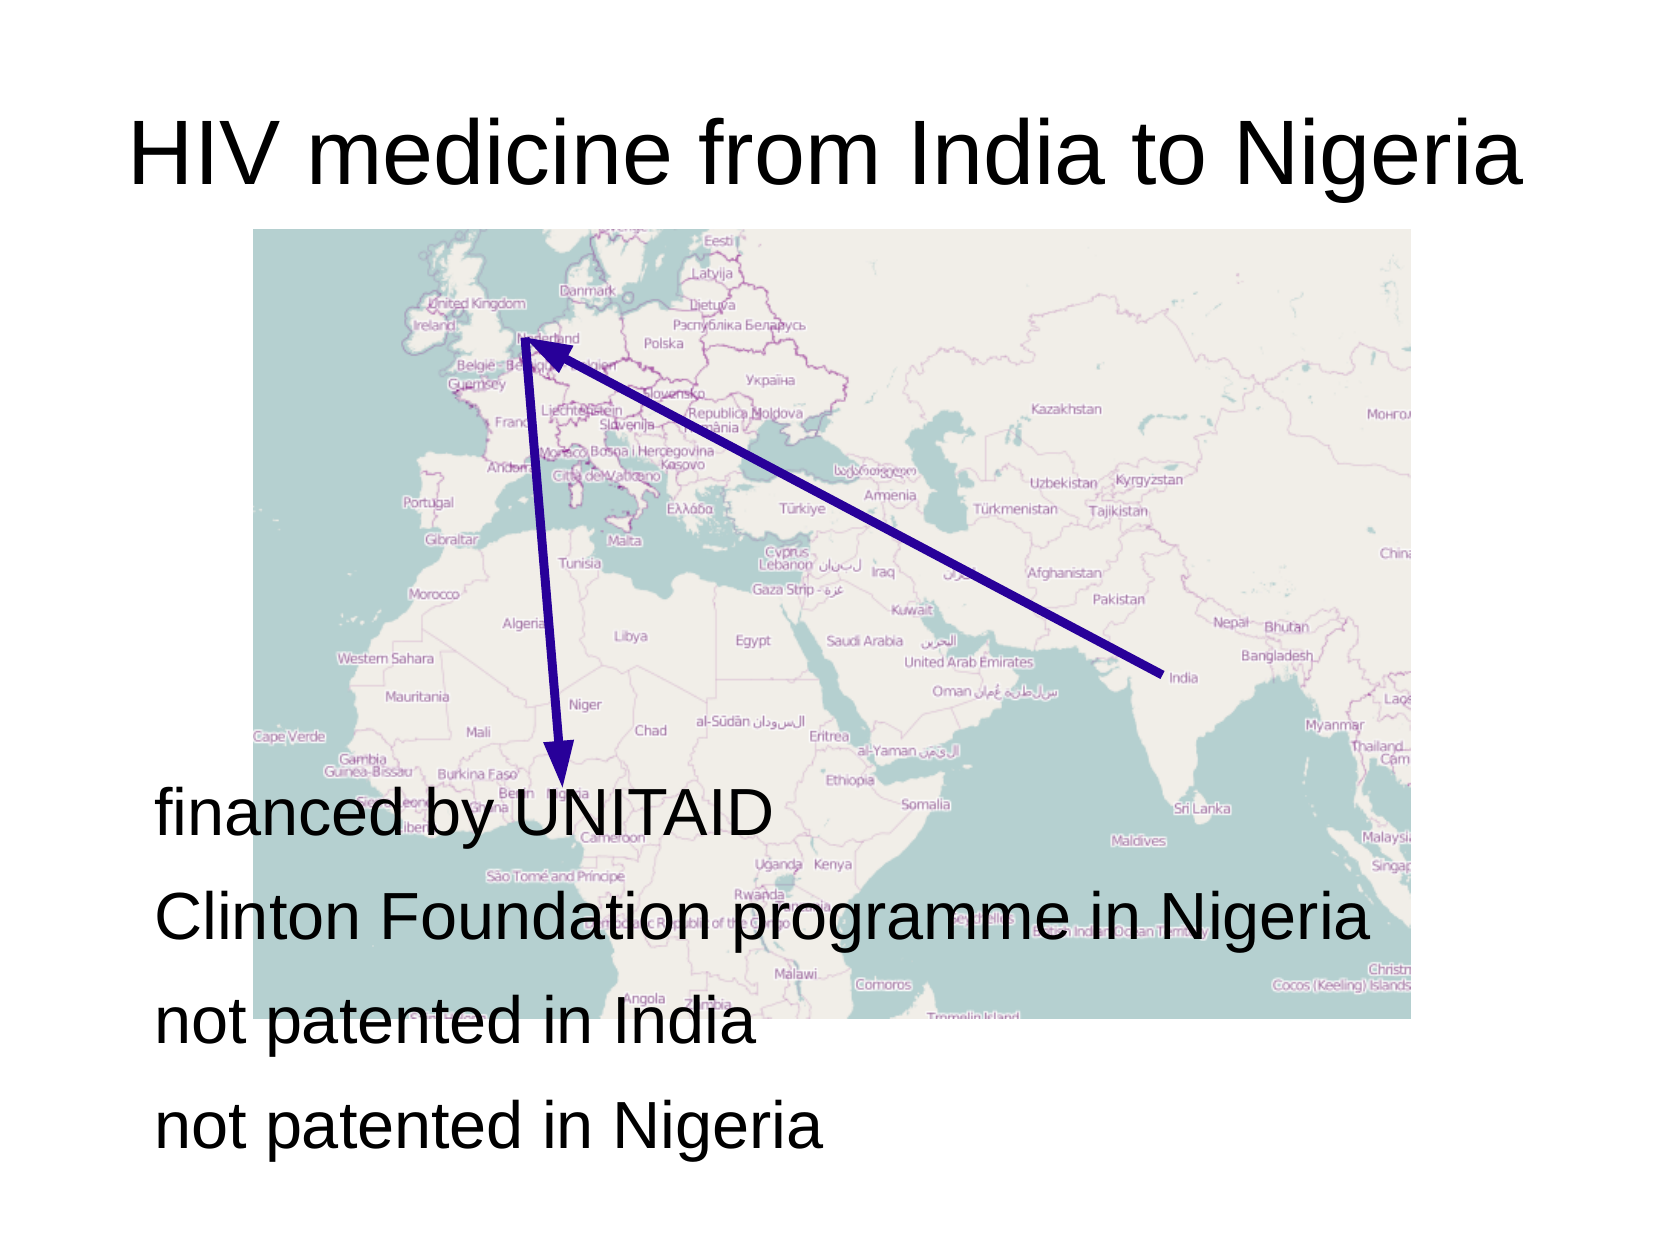

# HIV medicine from India to Nigeria
financed by UNITAID
Clinton Foundation programme in Nigeria
not patented in India
not patented in Nigeria